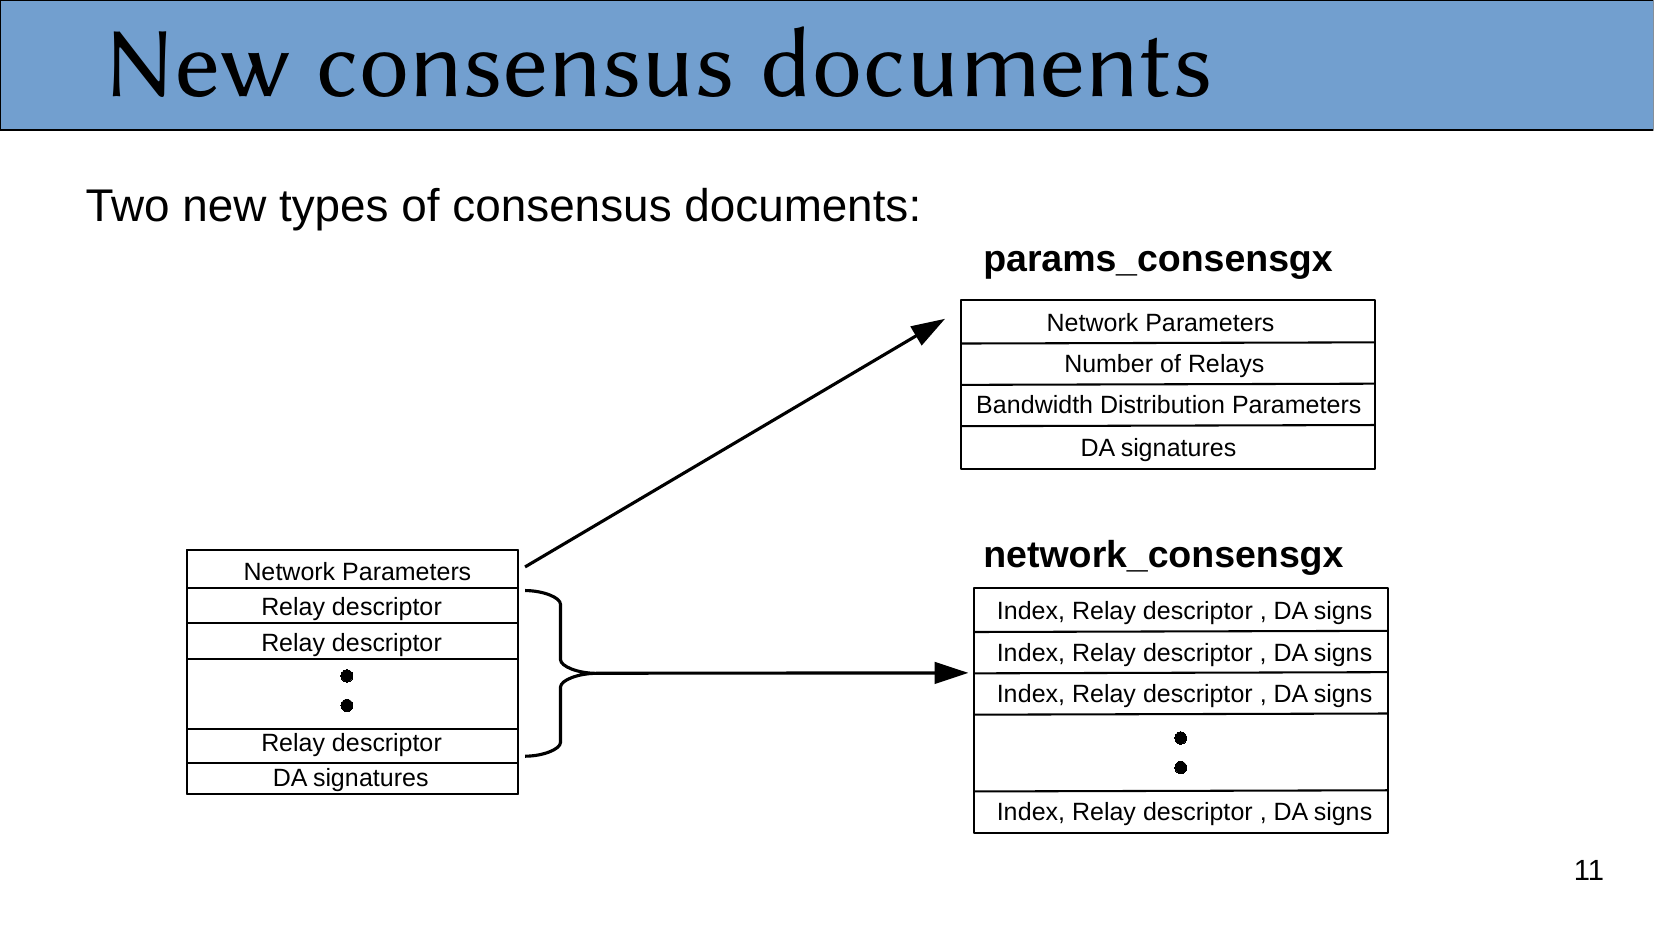

New consensus documents
Two new types of consensus documents:
params_consensgx
Network Parameters
Number of Relays
Bandwidth Distribution Parameters
DA signatures
network_consensgx
Network Parameters
Relay descriptor
 Index, Relay descriptor , DA signs
Relay descriptor
 Index, Relay descriptor , DA signs
 Index, Relay descriptor , DA signs
Relay descriptor
DA signatures
 Index, Relay descriptor , DA signs
11